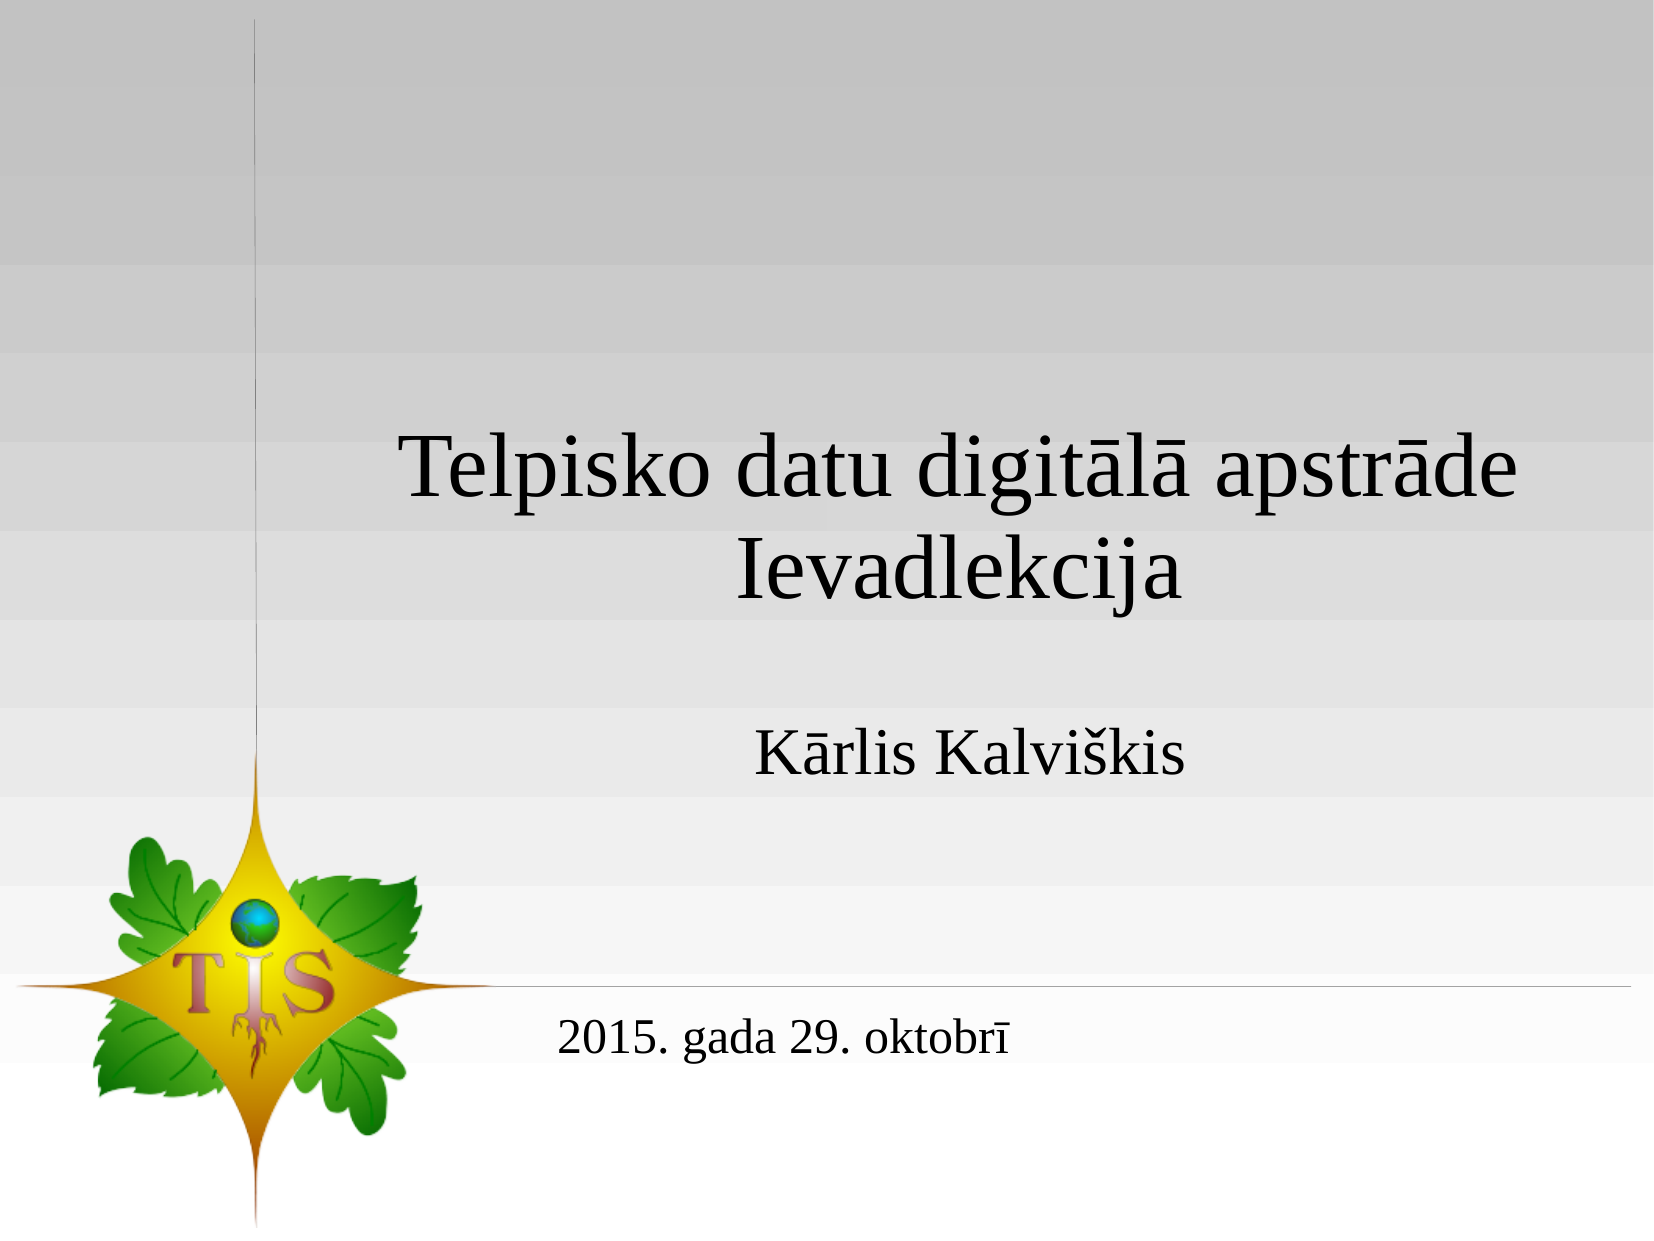

# Telpisko datu digitālā apstrāde Ievadlekcija
2015. gada 29. oktobrī